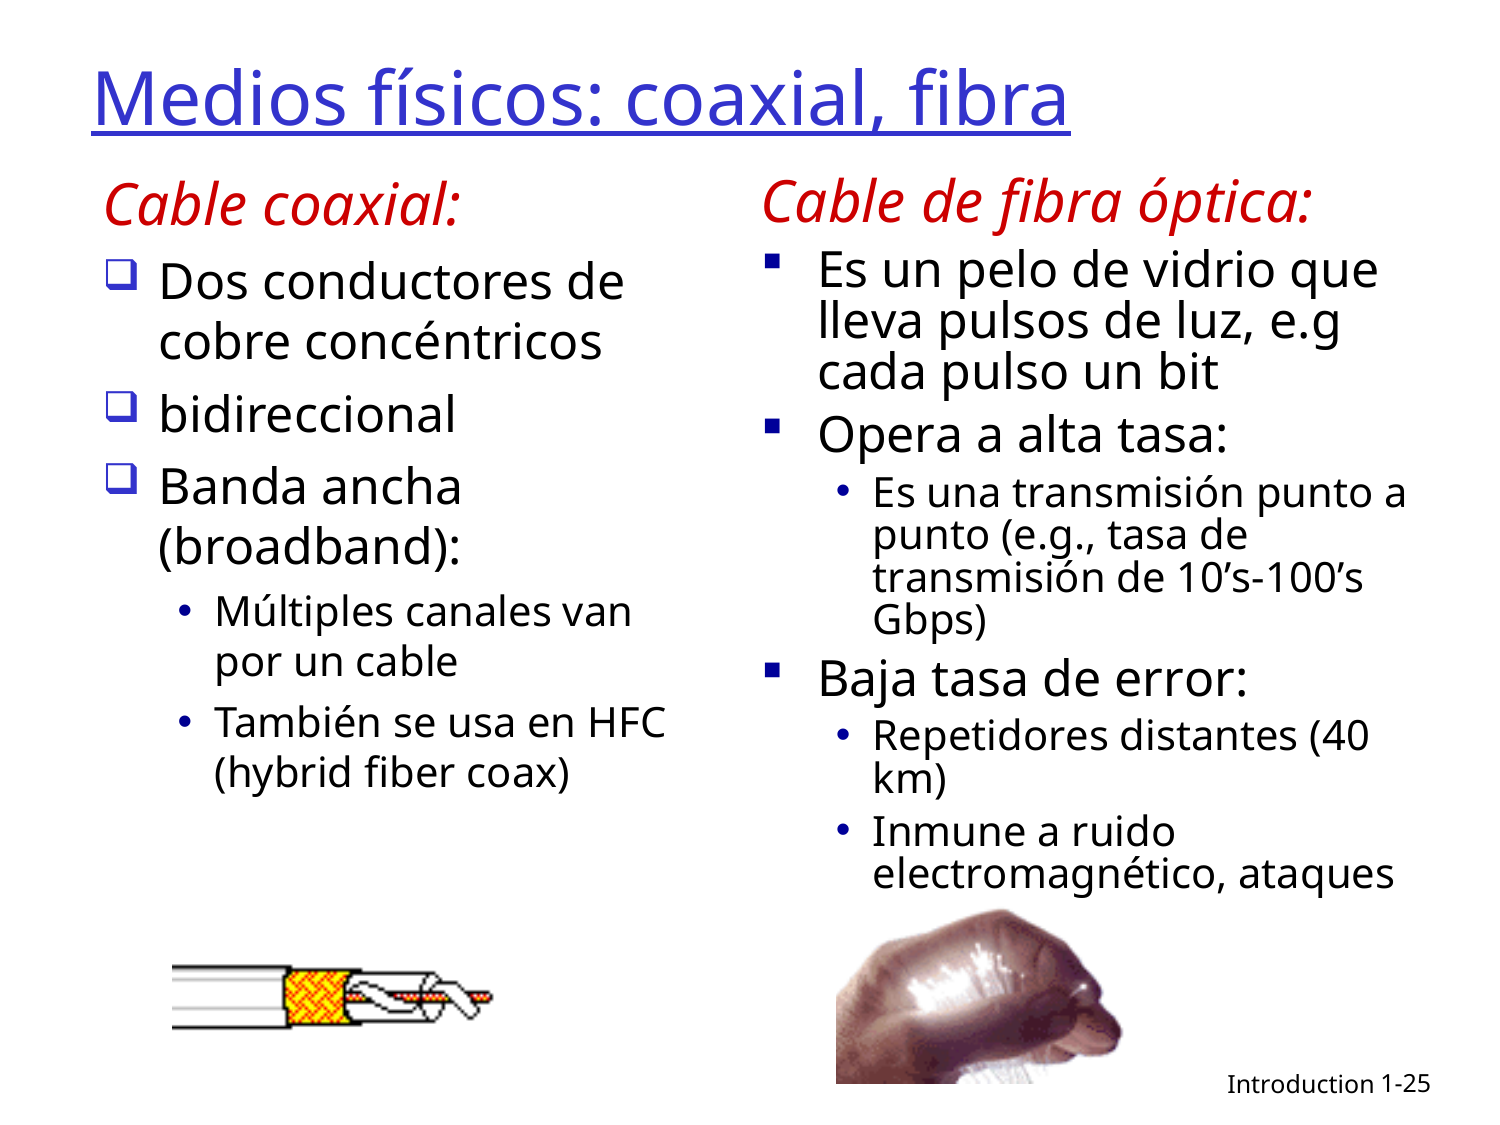

# Medios físicos: coaxial, fibra
Cable de fibra óptica:
Es un pelo de vidrio que lleva pulsos de luz, e.g cada pulso un bit
Opera a alta tasa:
Es una transmisión punto a punto (e.g., tasa de transmisión de 10’s-100’s Gbps)
Baja tasa de error:
Repetidores distantes (40 km)
Inmune a ruido electromagnético, ataques
Cable coaxial:
Dos conductores de cobre concéntricos
bidireccional
Banda ancha (broadband):
Múltiples canales van por un cable
También se usa en HFC (hybrid fiber coax)
Introduction